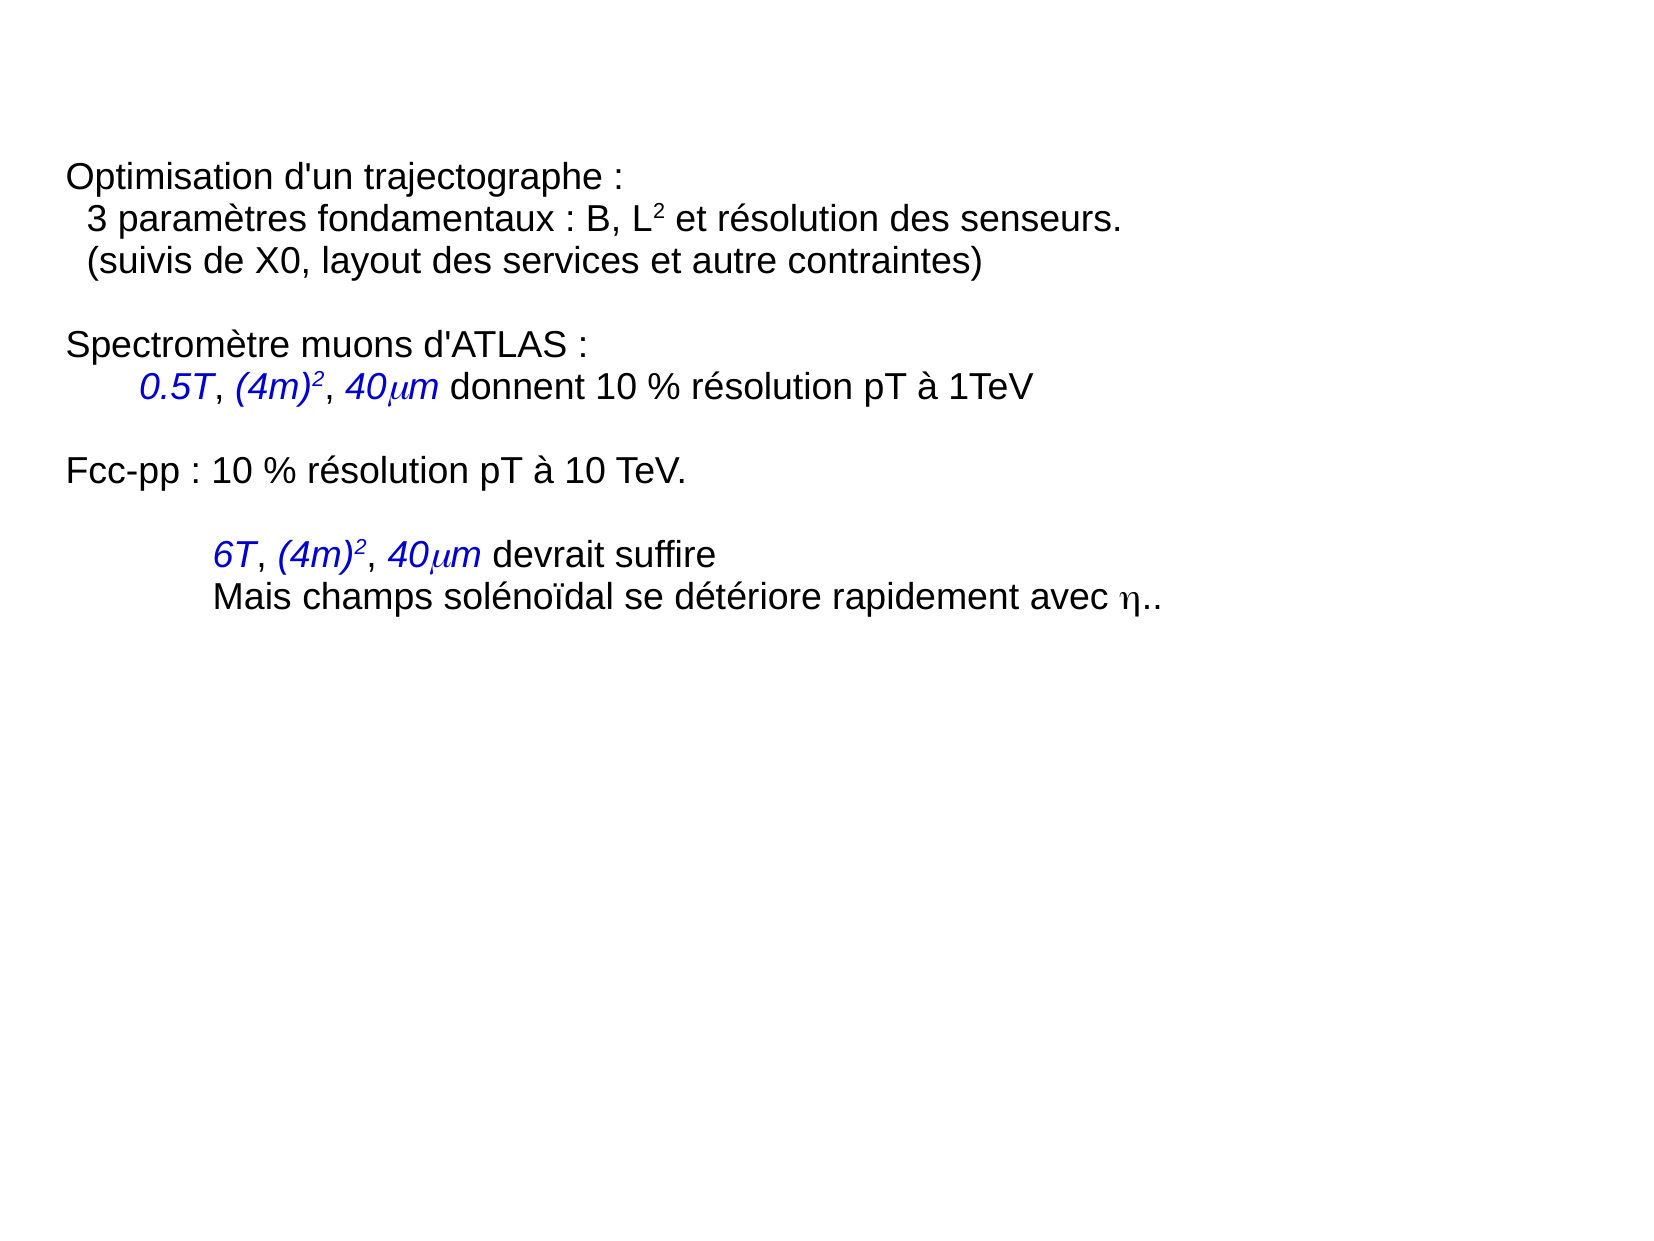

Optimisation d'un trajectographe :
 3 paramètres fondamentaux : B, L2 et résolution des senseurs.
 (suivis de X0, layout des services et autre contraintes)
Spectromètre muons d'ATLAS :
 0.5T, (4m)2, 40mm donnent 10 % résolution pT à 1TeV
Fcc-pp : 10 % résolution pT à 10 TeV.
 6T, (4m)2, 40mm devrait suffire
 Mais champs solénoïdal se détériore rapidement avec h..